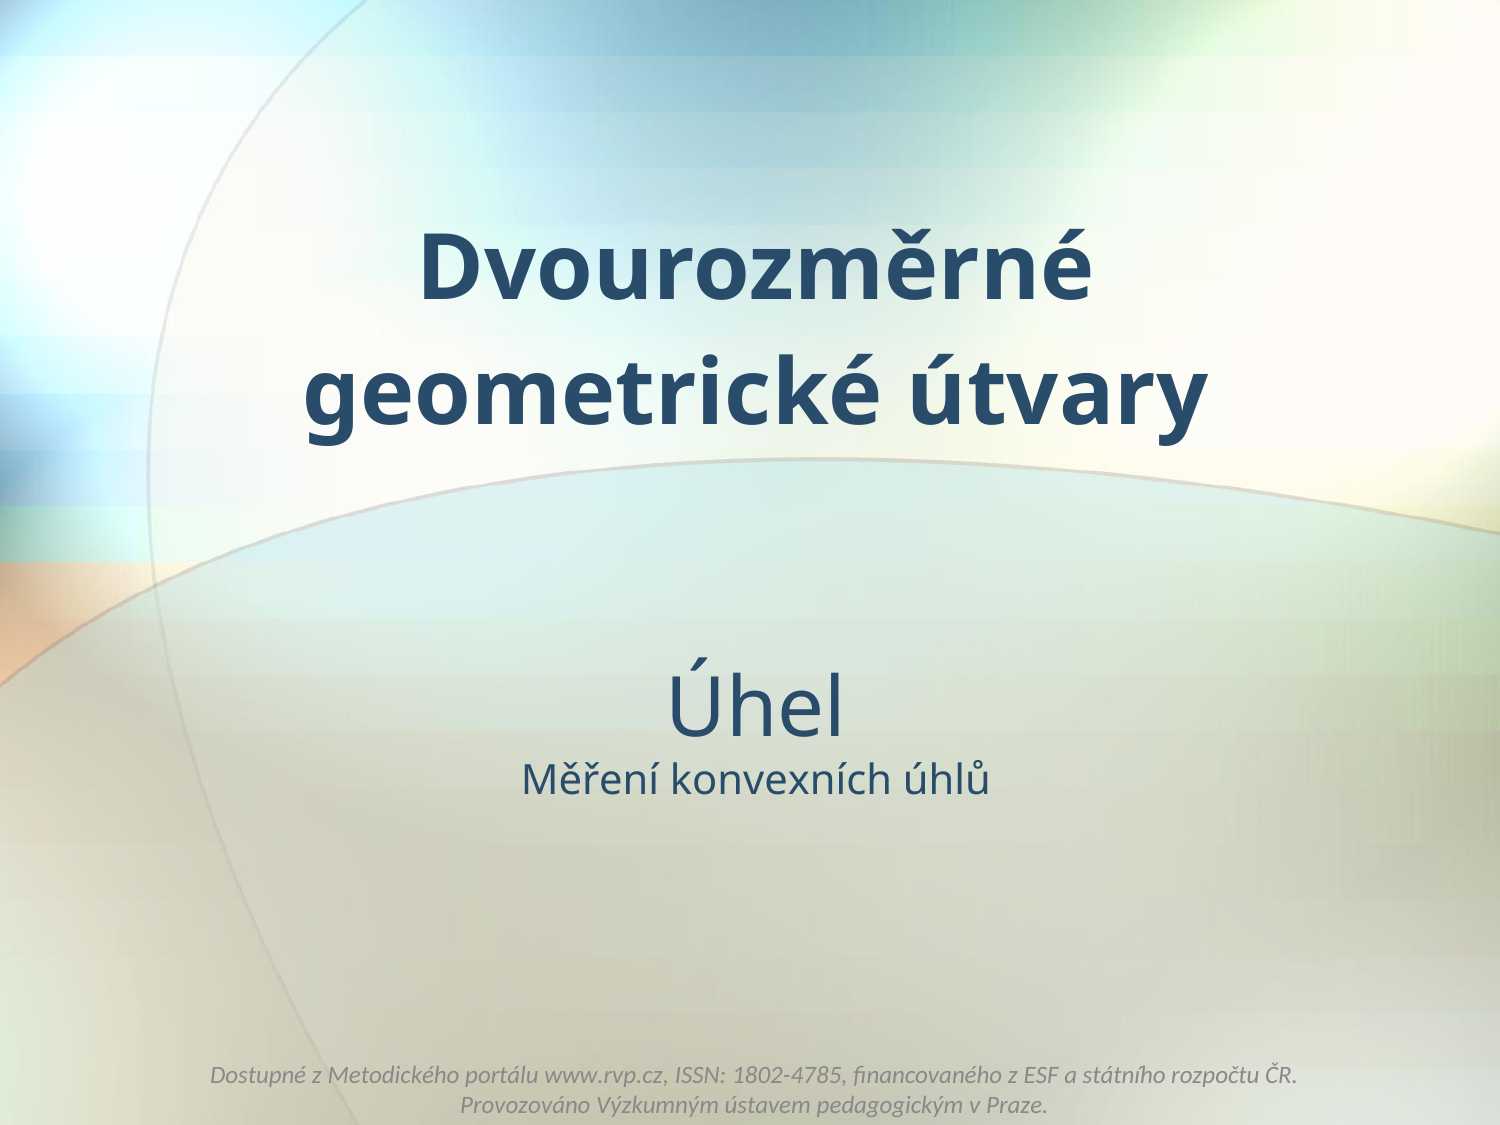

# Dvourozměrné geometrické útvary
Úhel
Měření konvexních úhlů